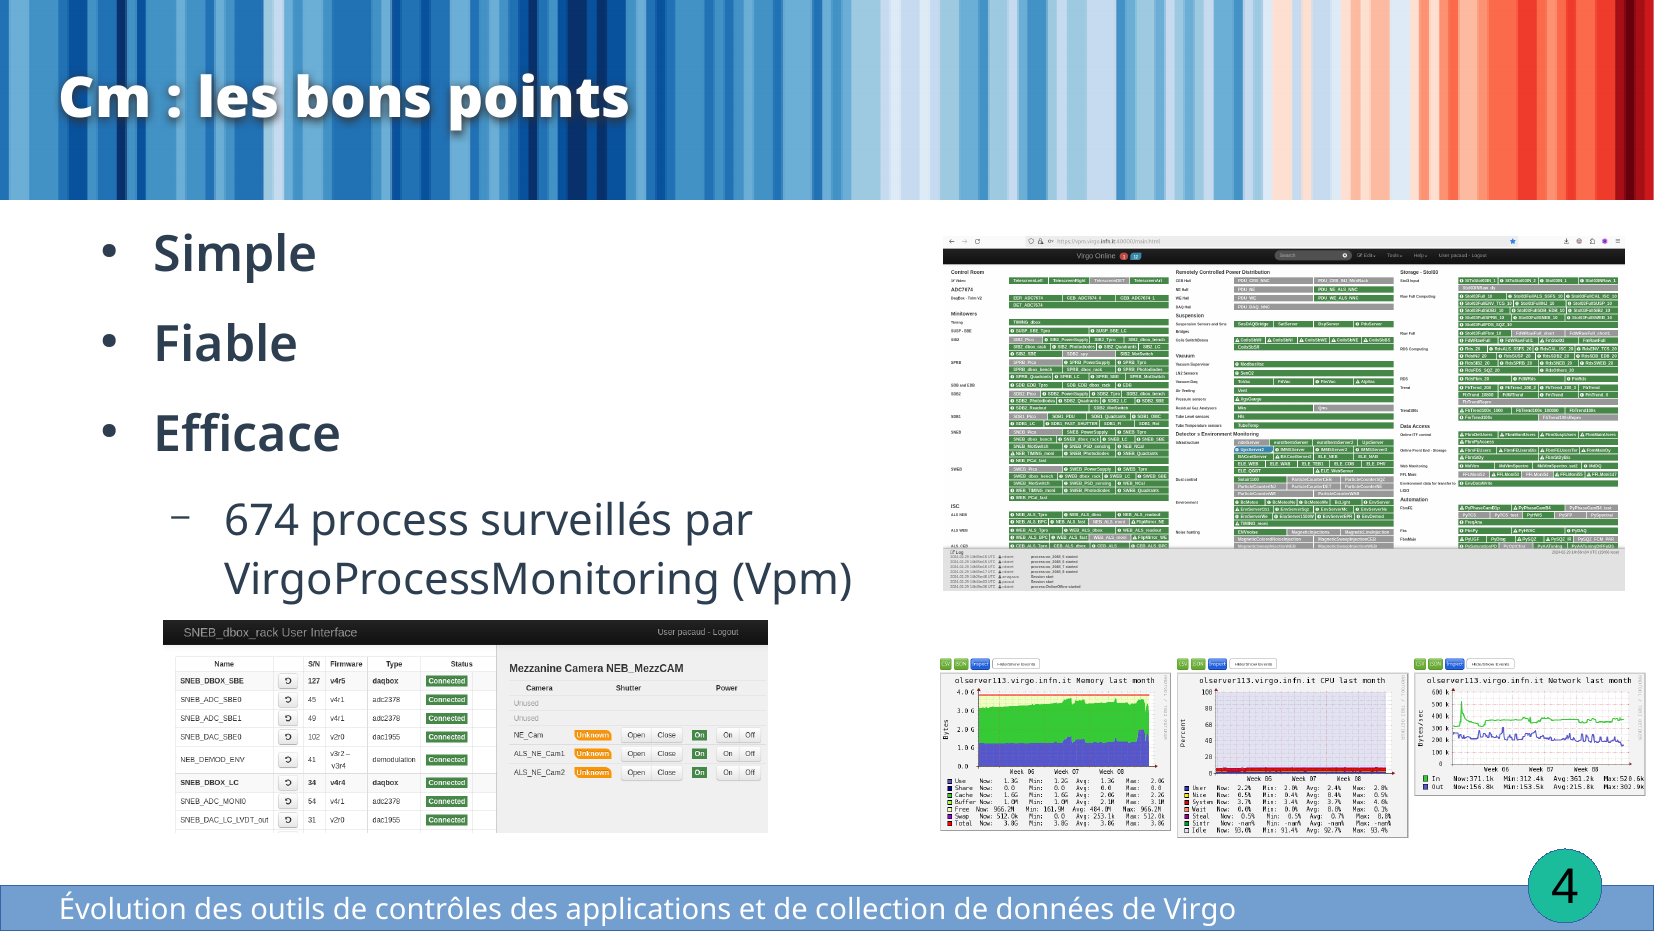

# Cm : les bons points
Simple
Fiable
Efficace
674 process surveillés par VirgoProcessMonitoring (Vpm)
Évolution des outils de contrôles des applications et de collection de données de Virgo